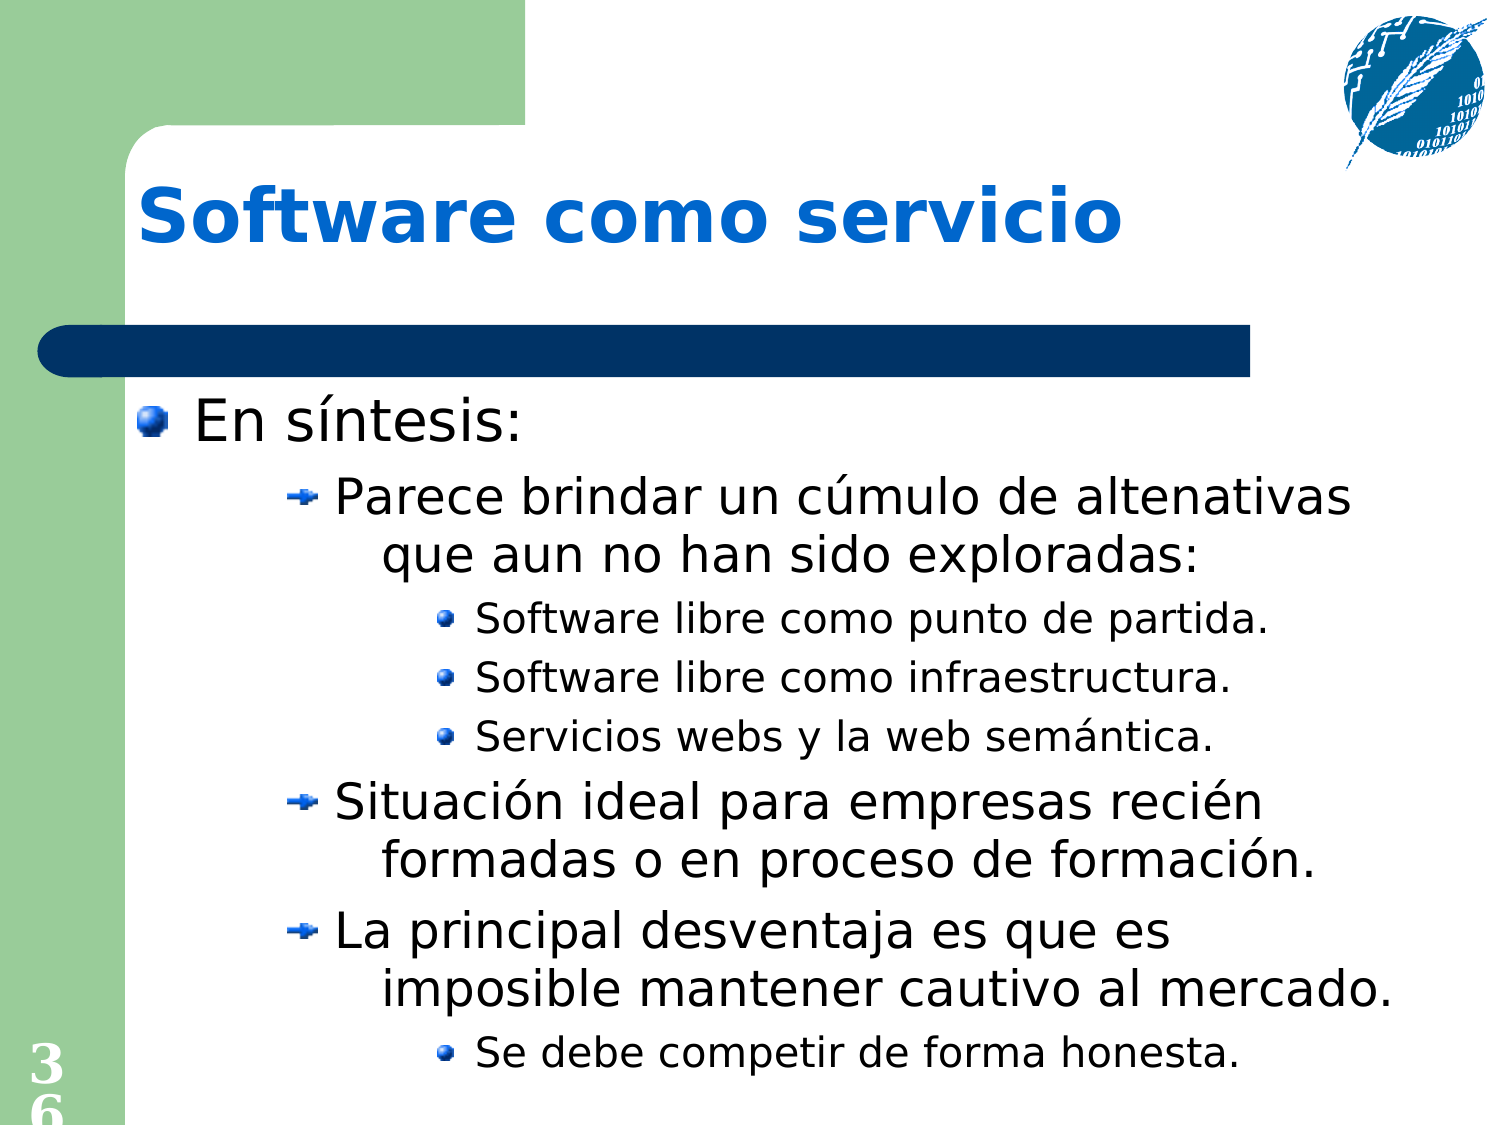

# Software como servicio
En síntesis:
Parece brindar un cúmulo de altenativas que aun no han sido exploradas:
Software libre como punto de partida.
Software libre como infraestructura.
Servicios webs y la web semántica.
Situación ideal para empresas recién formadas o en proceso de formación.
La principal desventaja es que es imposible mantener cautivo al mercado.
Se debe competir de forma honesta.
36